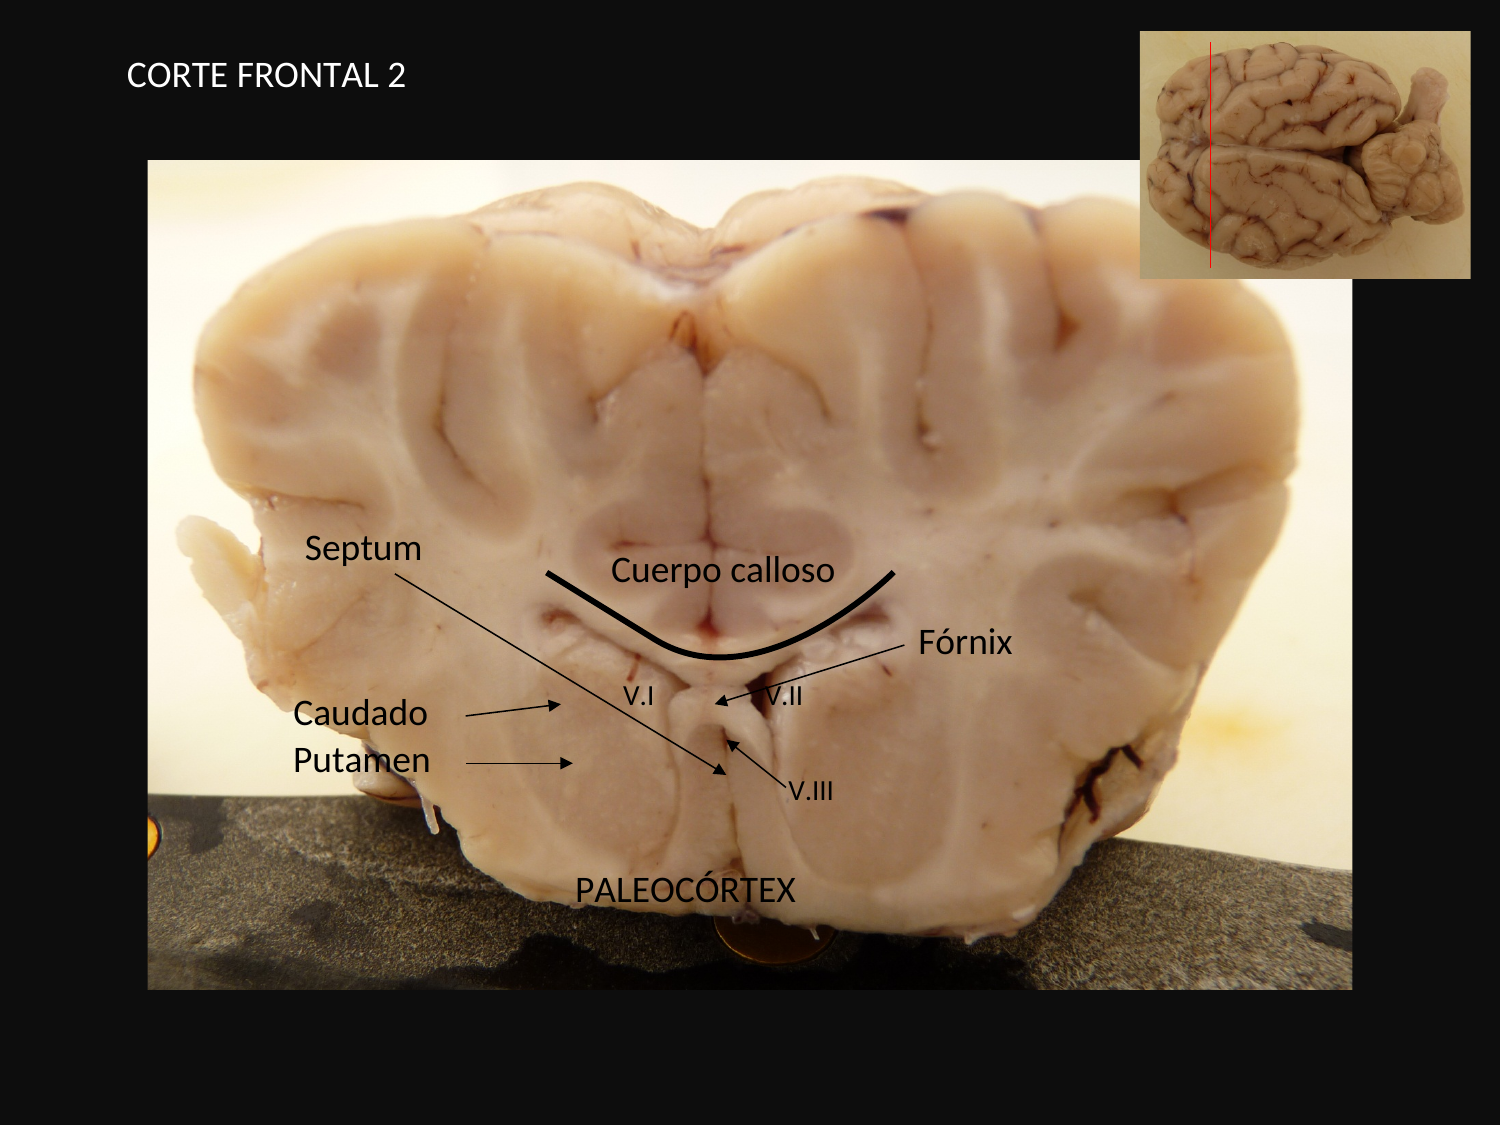

CORTE FRONTAL 2
Septum
Cuerpo calloso
Fórnix
V.I
V.II
Caudado
Putamen
V.III
PALEOCÓRTEX